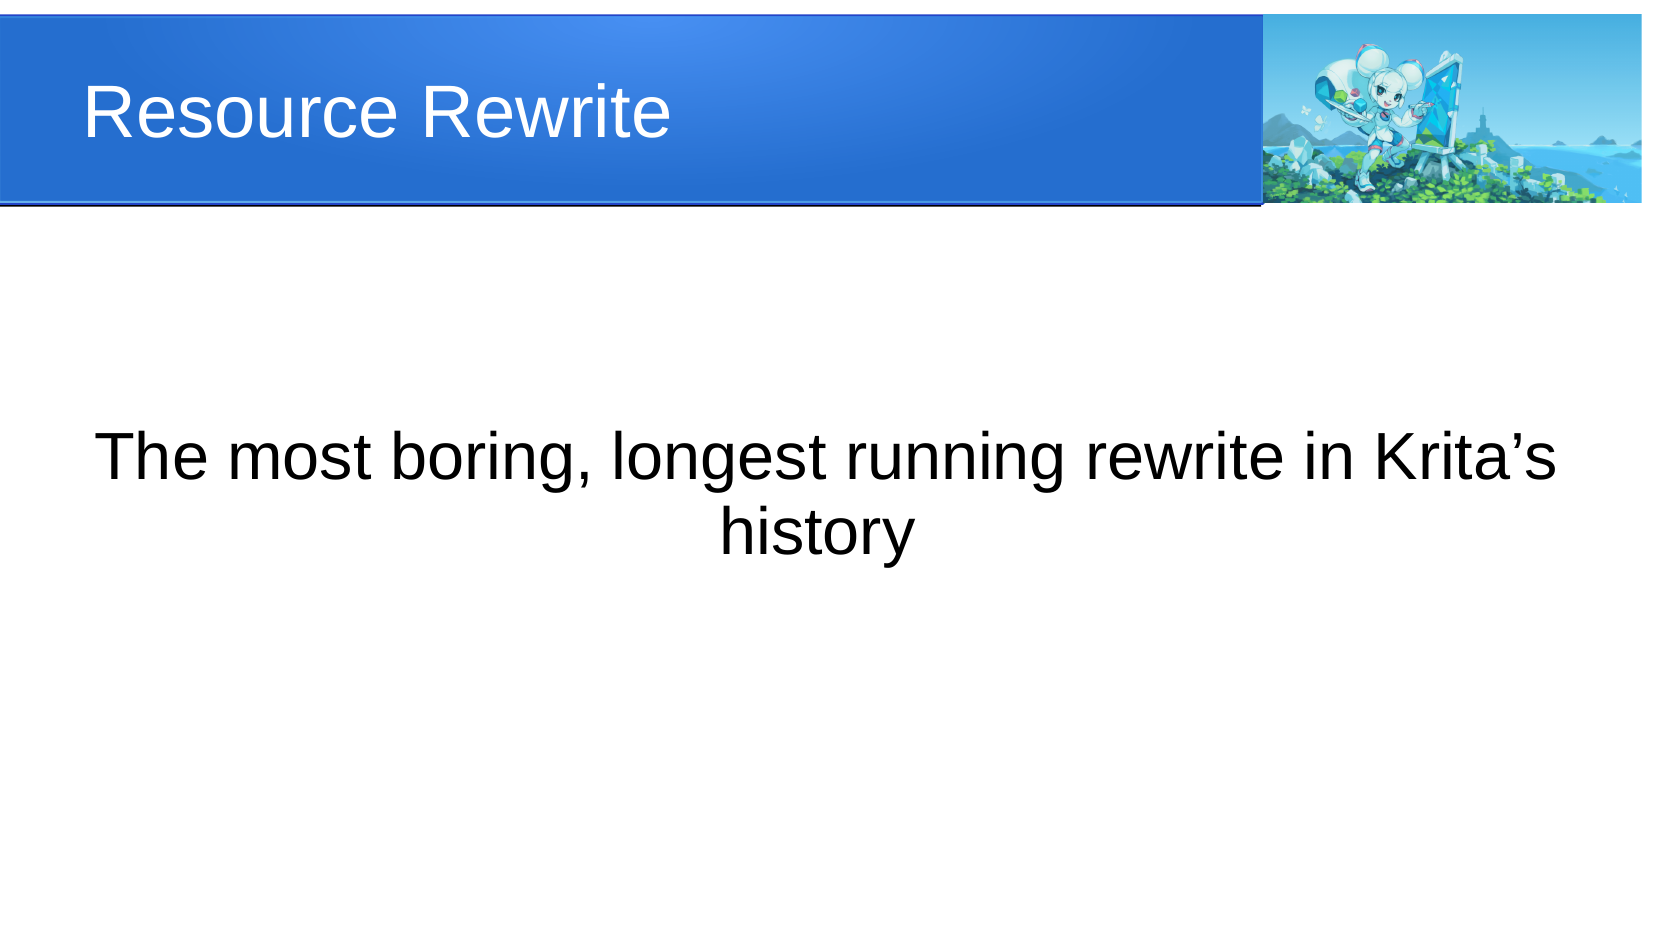

# Resource Rewrite
The most boring, longest running rewrite in Krita’s history